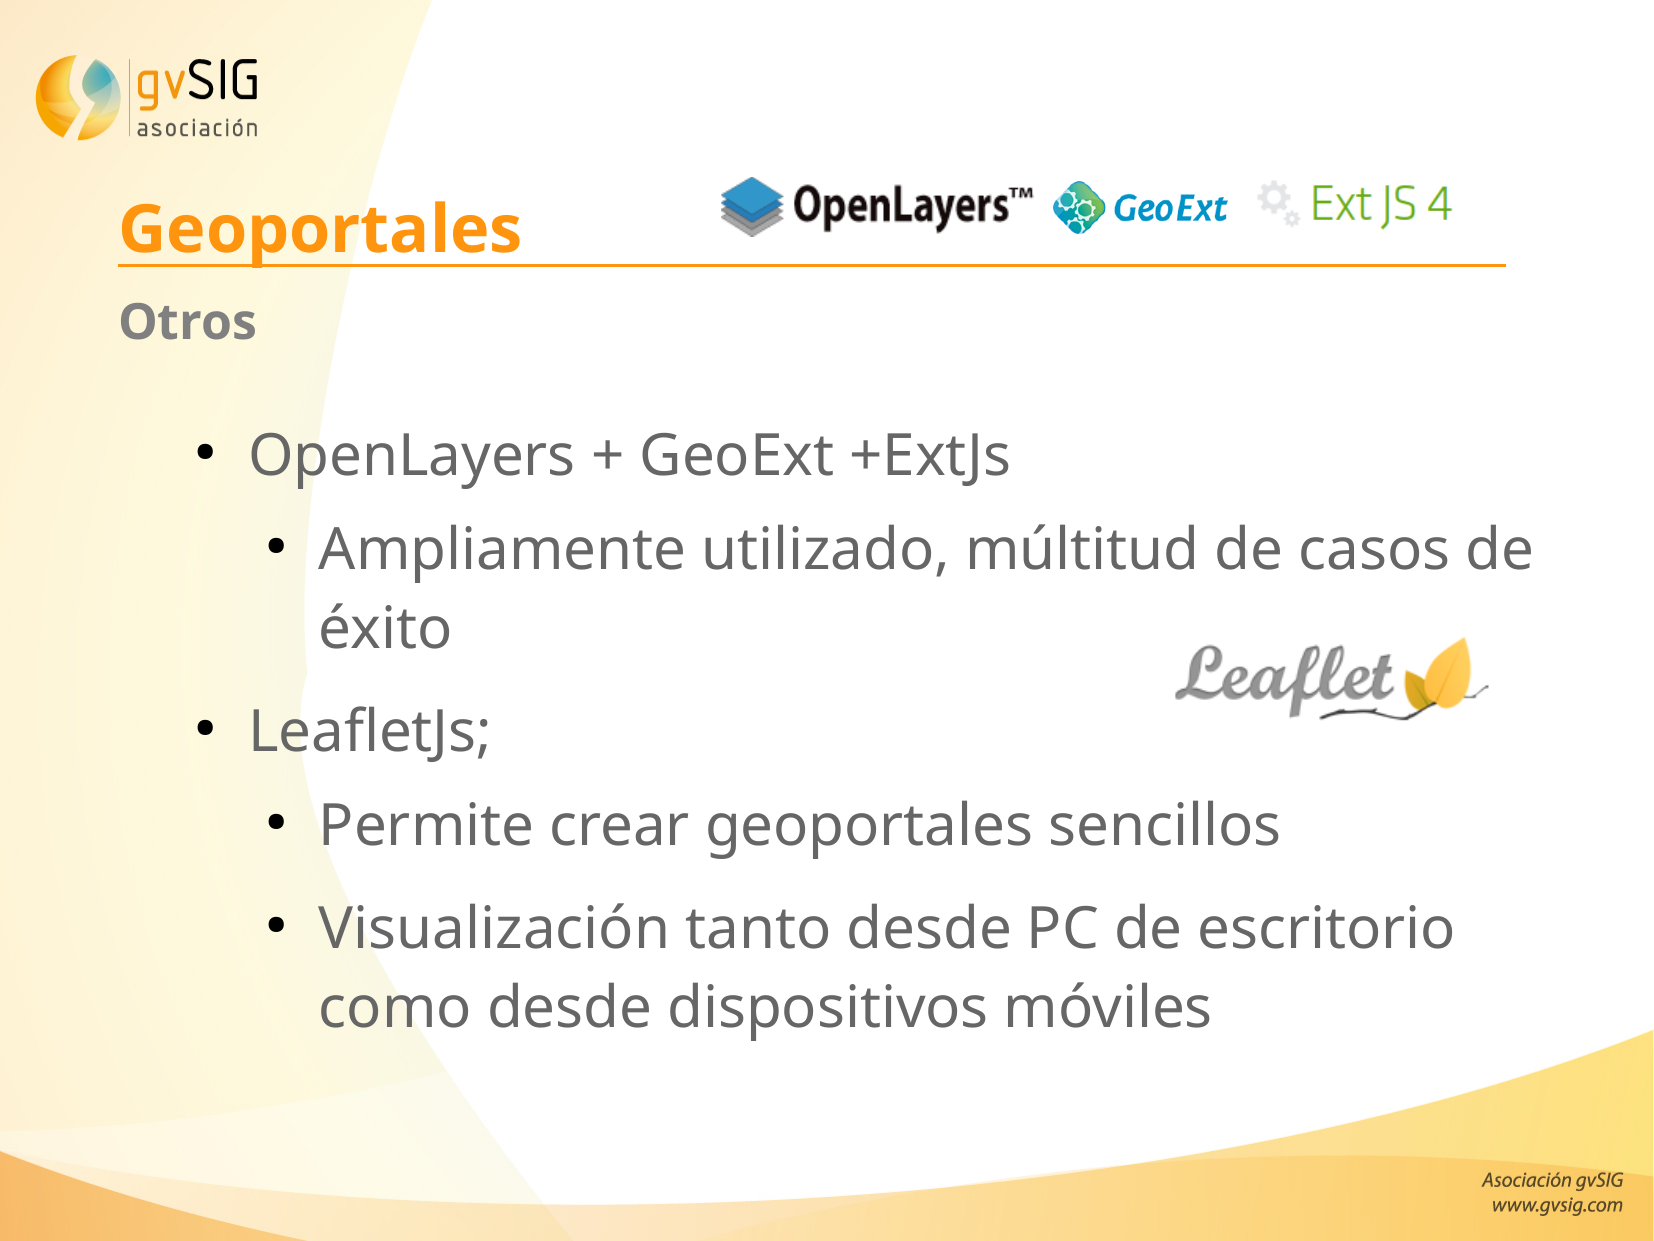

# Geoportales
Otros
OpenLayers + GeoExt +ExtJs
Ampliamente utilizado, múltitud de casos de éxito
LeafletJs;
Permite crear geoportales sencillos
Visualización tanto desde PC de escritorio como desde dispositivos móviles